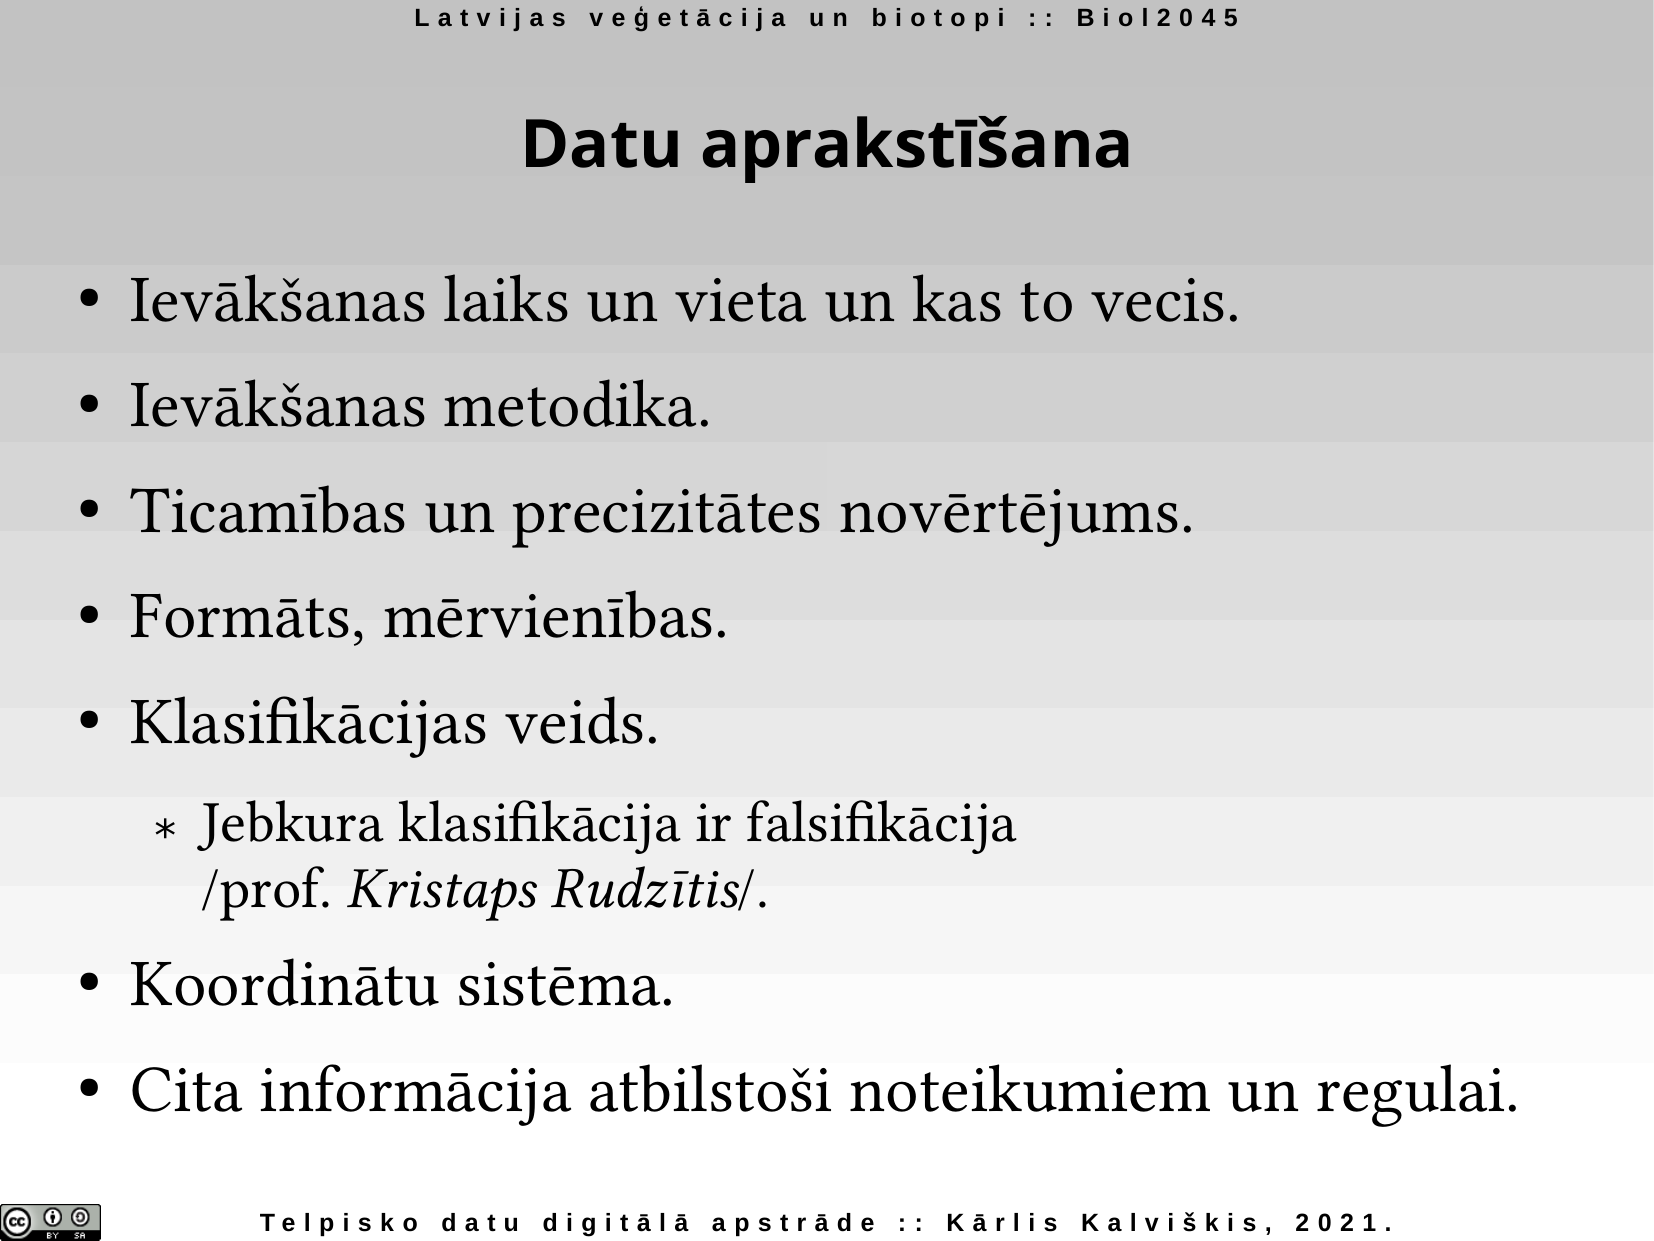

# Datu aprakstīšana
Ievākšanas laiks un vieta un kas to vecis.
Ievākšanas metodika.
Ticamības un precizitātes novērtējums.
Formāts, mērvienības.
Klasifikācijas veids.
Jebkura klasifikācija ir falsifikācija
/prof. Kristaps Rudzītis/.
Koordinātu sistēma.
Cita informācija atbilstoši noteikumiem un regulai.